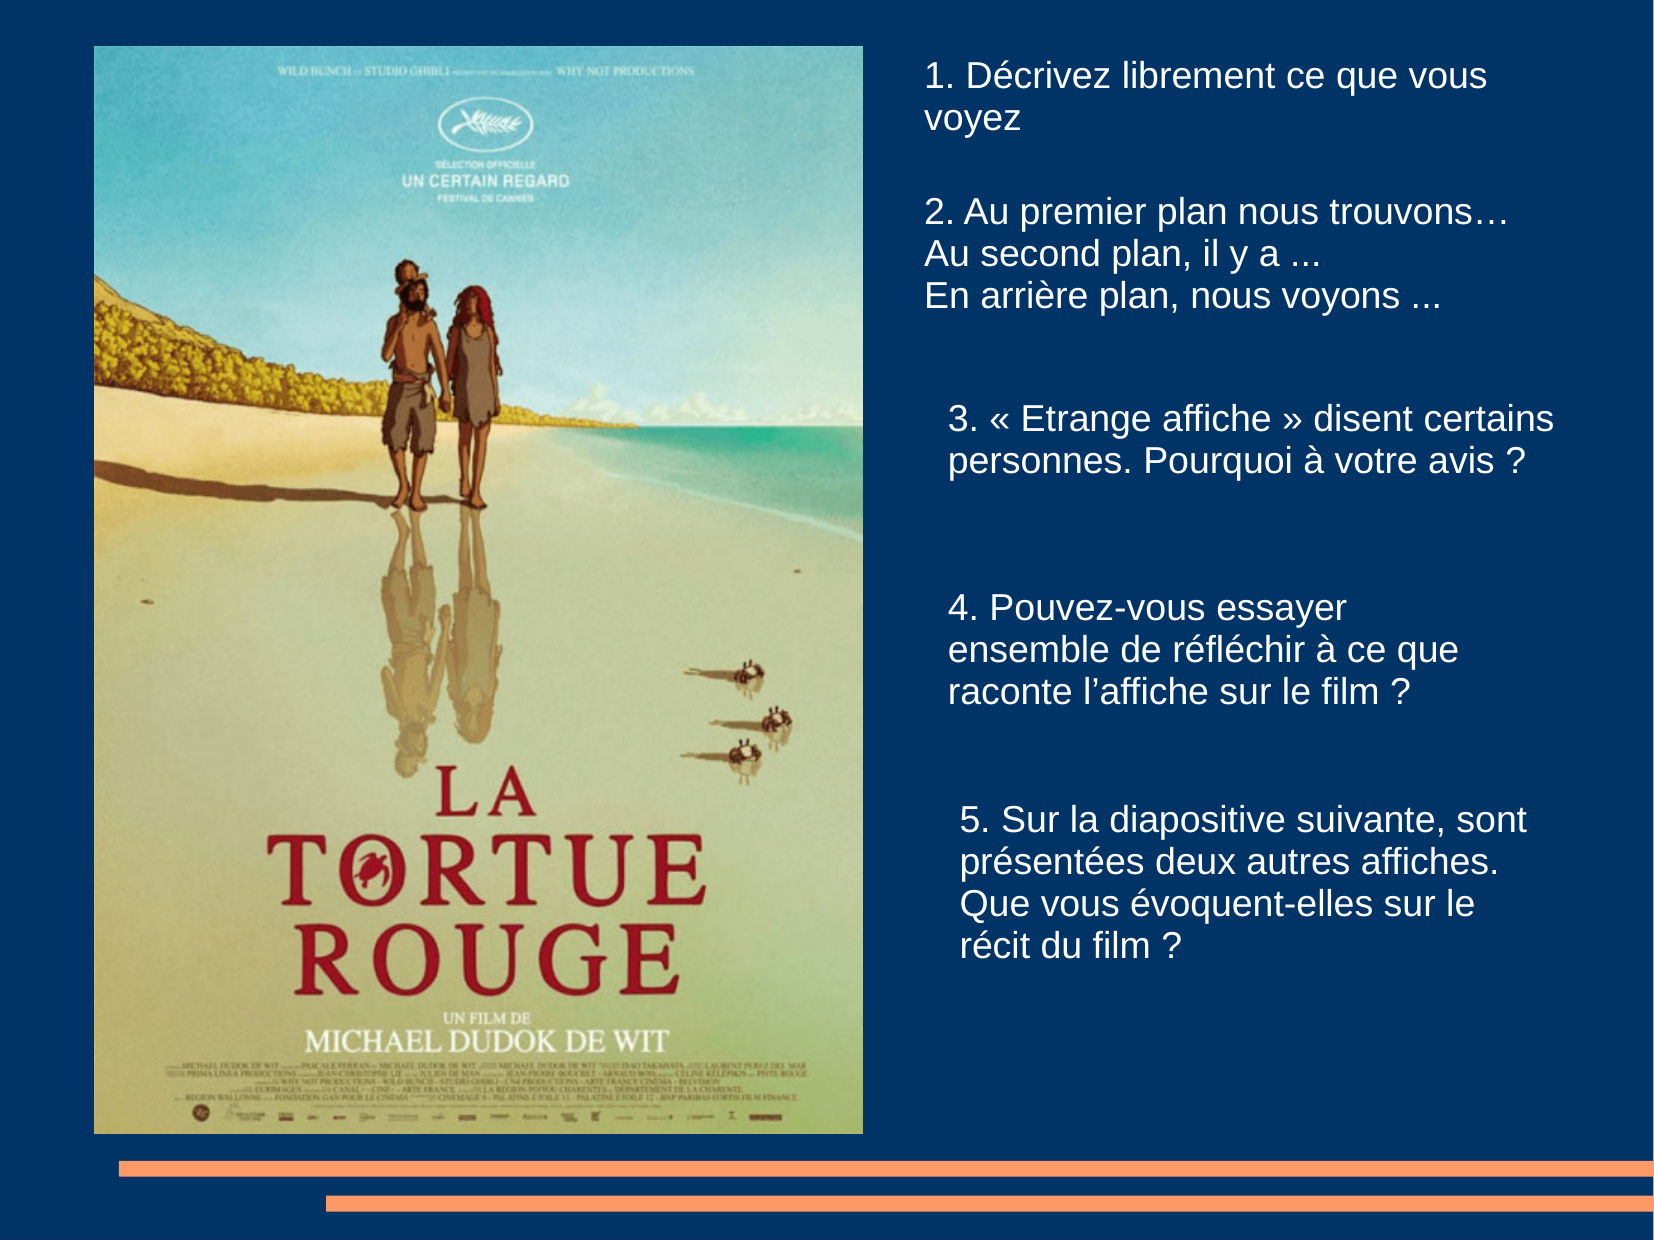

1. Décrivez librement ce que vous voyez
2. Au premier plan nous trouvons…
Au second plan, il y a ...
En arrière plan, nous voyons ...
3. « Etrange affiche » disent certains personnes. Pourquoi à votre avis ?
4. Pouvez-vous essayer ensemble de réfléchir à ce que raconte l’affiche sur le film ?
5. Sur la diapositive suivante, sont présentées deux autres affiches. Que vous évoquent-elles sur le récit du film ?